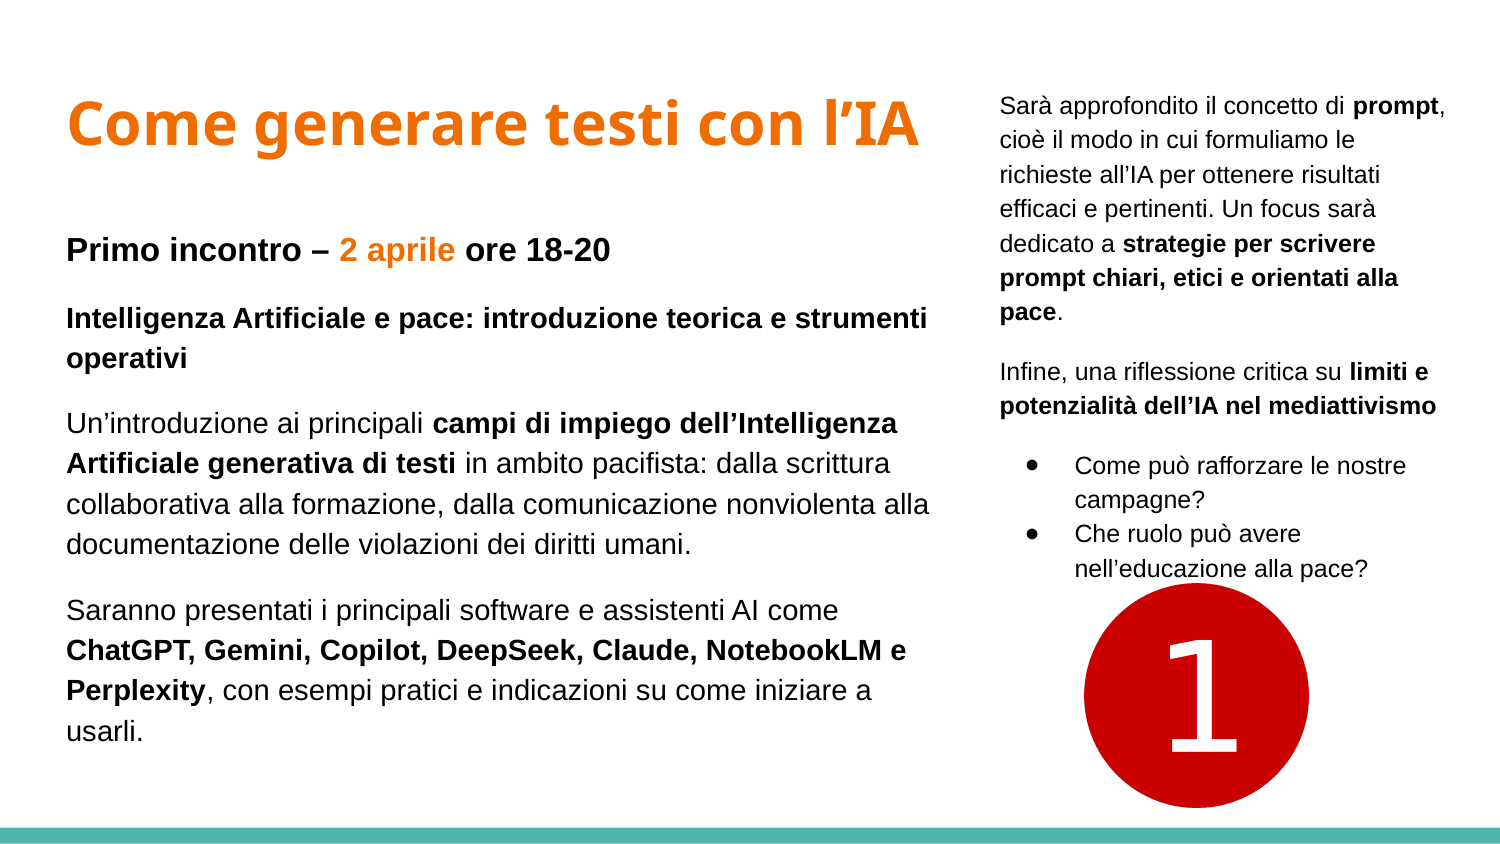

# Come generare testi con l’IA
Sarà approfondito il concetto di prompt, cioè il modo in cui formuliamo le richieste all’IA per ottenere risultati efficaci e pertinenti. Un focus sarà dedicato a strategie per scrivere prompt chiari, etici e orientati alla pace.
Infine, una riflessione critica su limiti e potenzialità dell’IA nel mediattivismo
Come può rafforzare le nostre campagne?
Che ruolo può avere nell’educazione alla pace?
Primo incontro – 2 aprile ore 18-20
Intelligenza Artificiale e pace: introduzione teorica e strumenti operativi
Un’introduzione ai principali campi di impiego dell’Intelligenza Artificiale generativa di testi in ambito pacifista: dalla scrittura collaborativa alla formazione, dalla comunicazione nonviolenta alla documentazione delle violazioni dei diritti umani.
Saranno presentati i principali software e assistenti AI come ChatGPT, Gemini, Copilot, DeepSeek, Claude, NotebookLM e Perplexity, con esempi pratici e indicazioni su come iniziare a usarli.